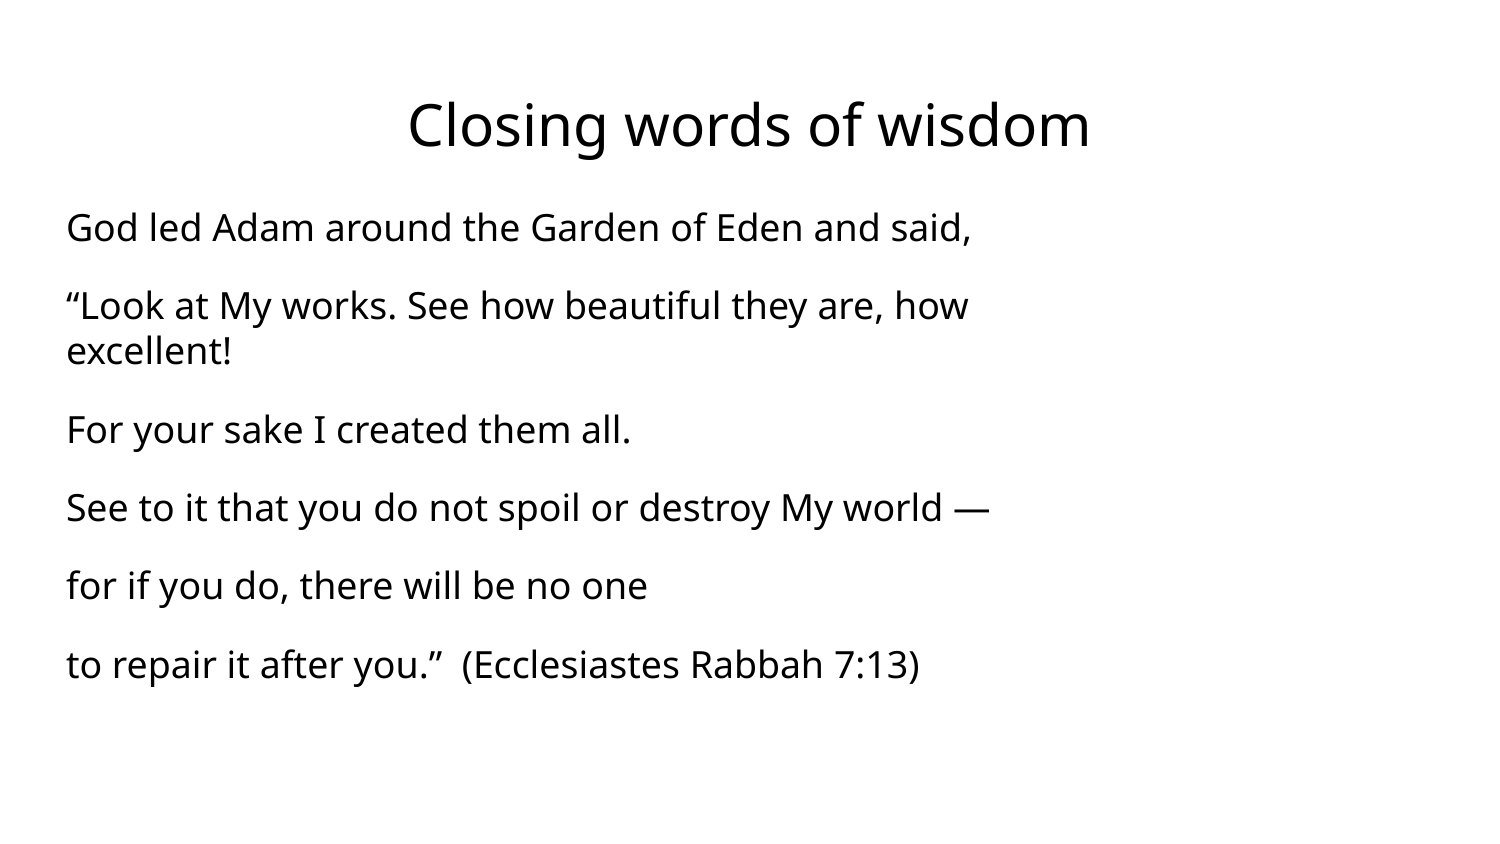

# Closing words of wisdom
God led Adam around the Garden of Eden and said,
“Look at My works. See how beautiful they are, how excellent!
For your sake I created them all.
See to it that you do not spoil or destroy My world —
for if you do, there will be no one
to repair it after you.” (Ecclesiastes Rabbah 7:13)